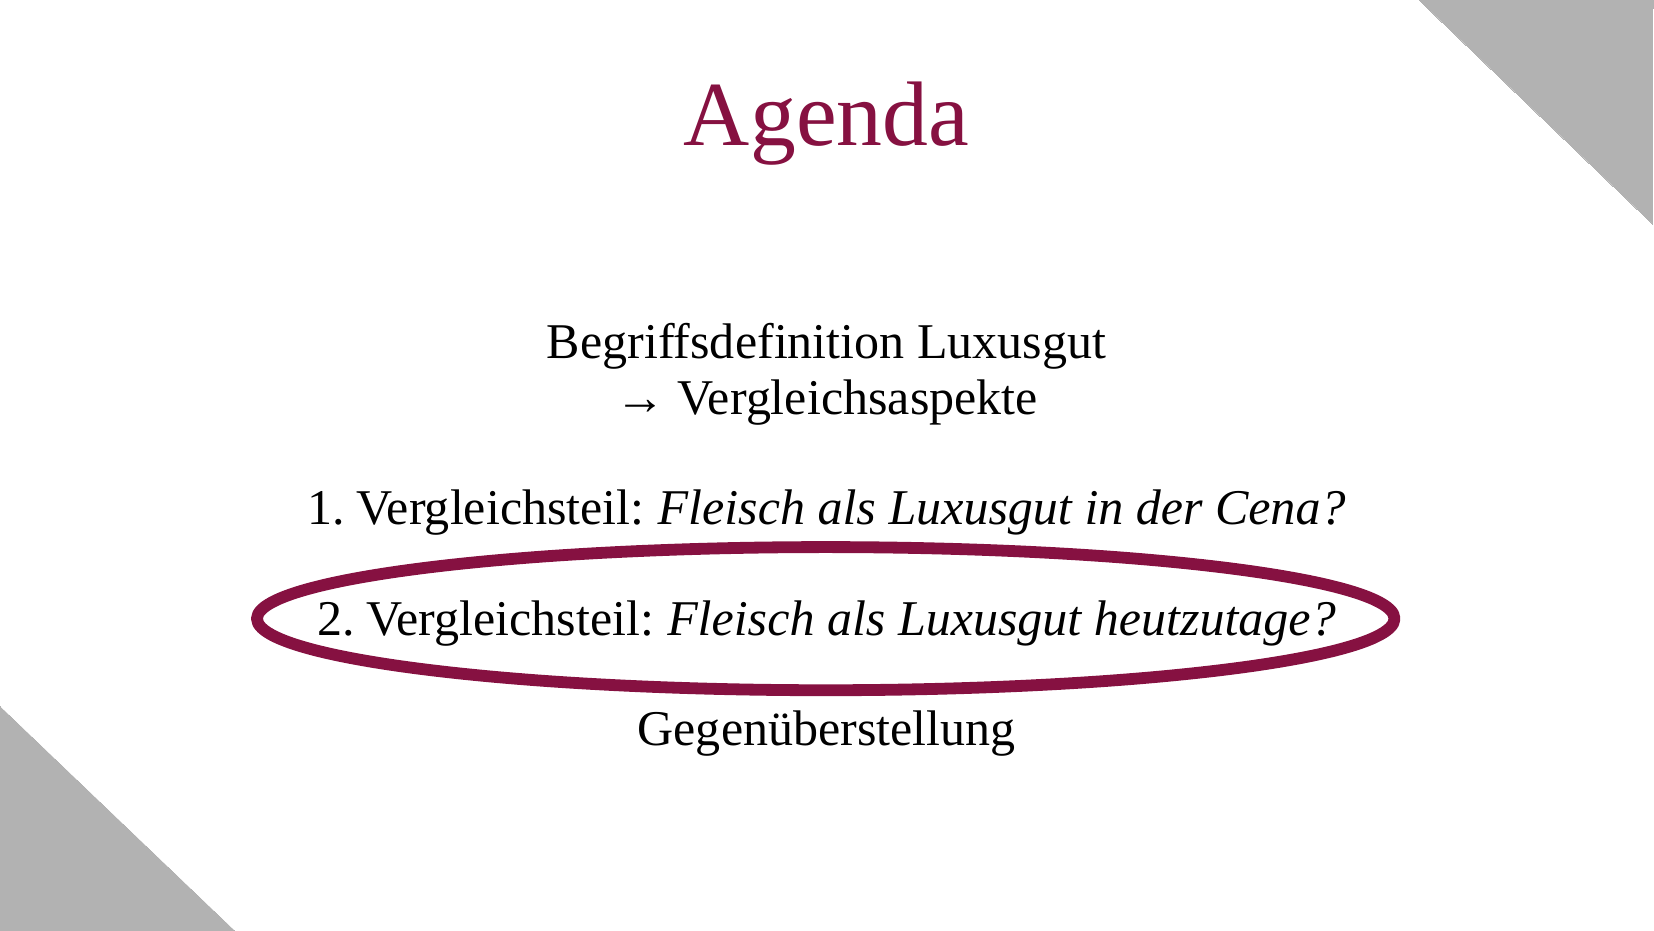

# Agenda
Begriffsdefinition Luxusgut
→ Vergleichsaspekte
1. Vergleichsteil: Fleisch als Luxusgut in der Cena?
2. Vergleichsteil: Fleisch als Luxusgut heutzutage?
Gegenüberstellung